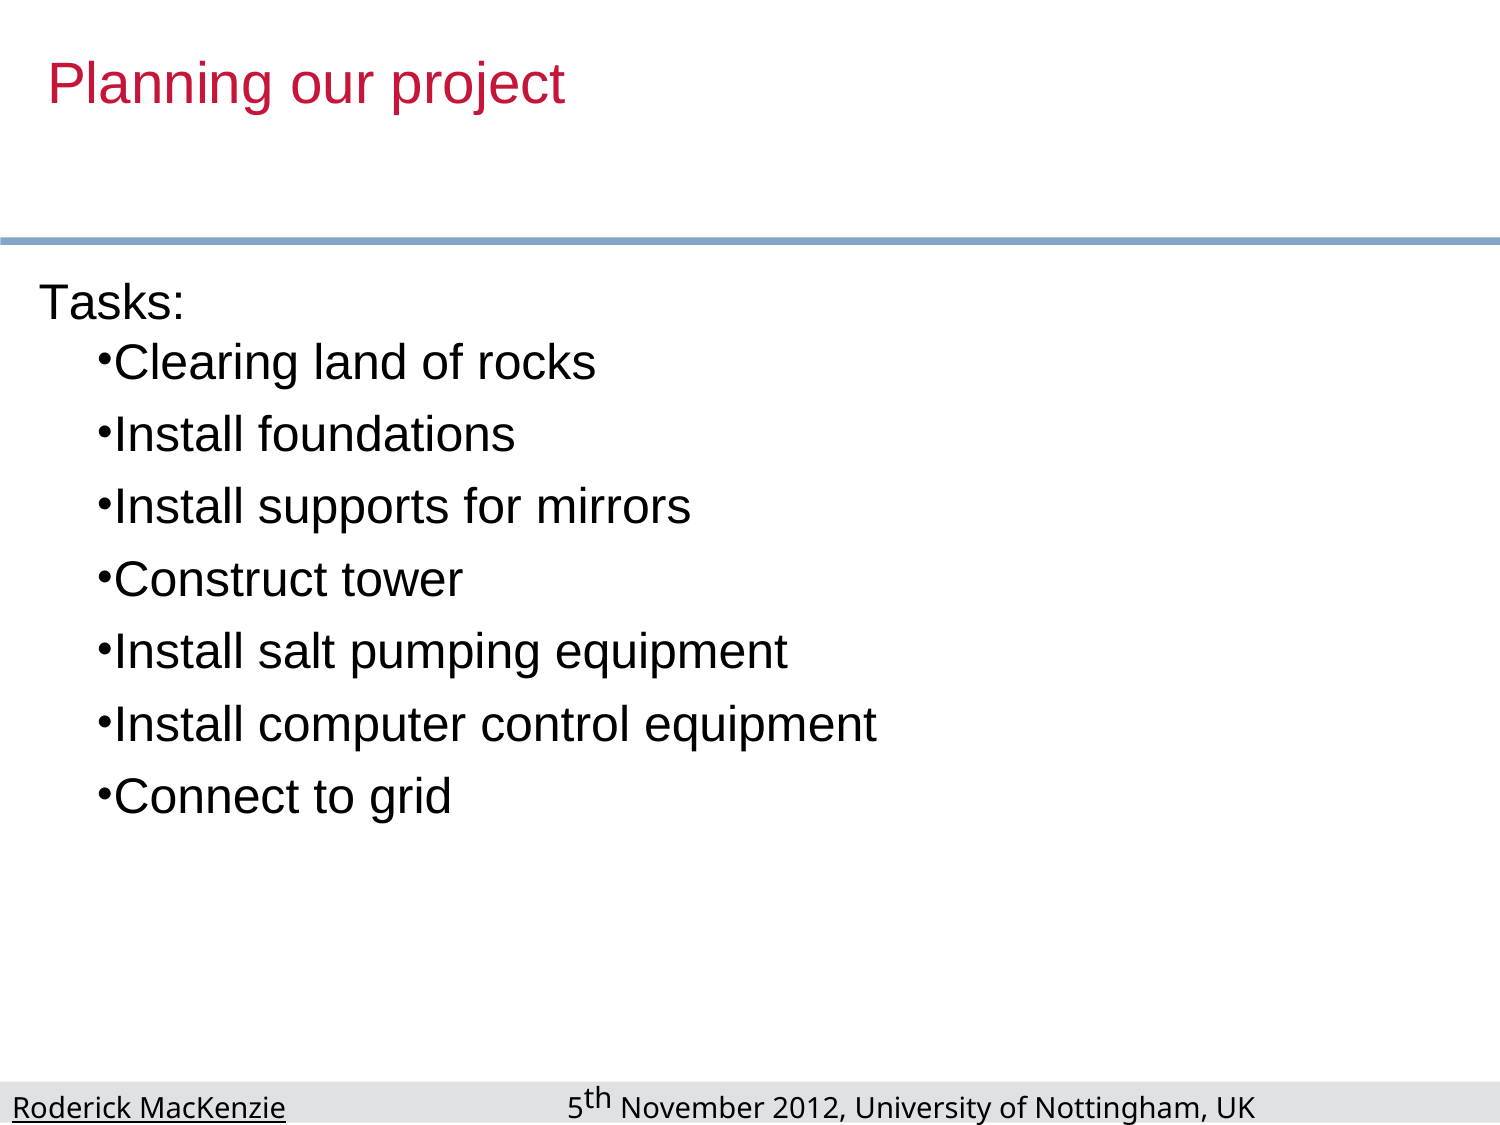

# Planning our project
Tasks:
Clearing land of rocks
Install foundations
Install supports for mirrors
Construct tower
Install salt pumping equipment
Install computer control equipment
Connect to grid